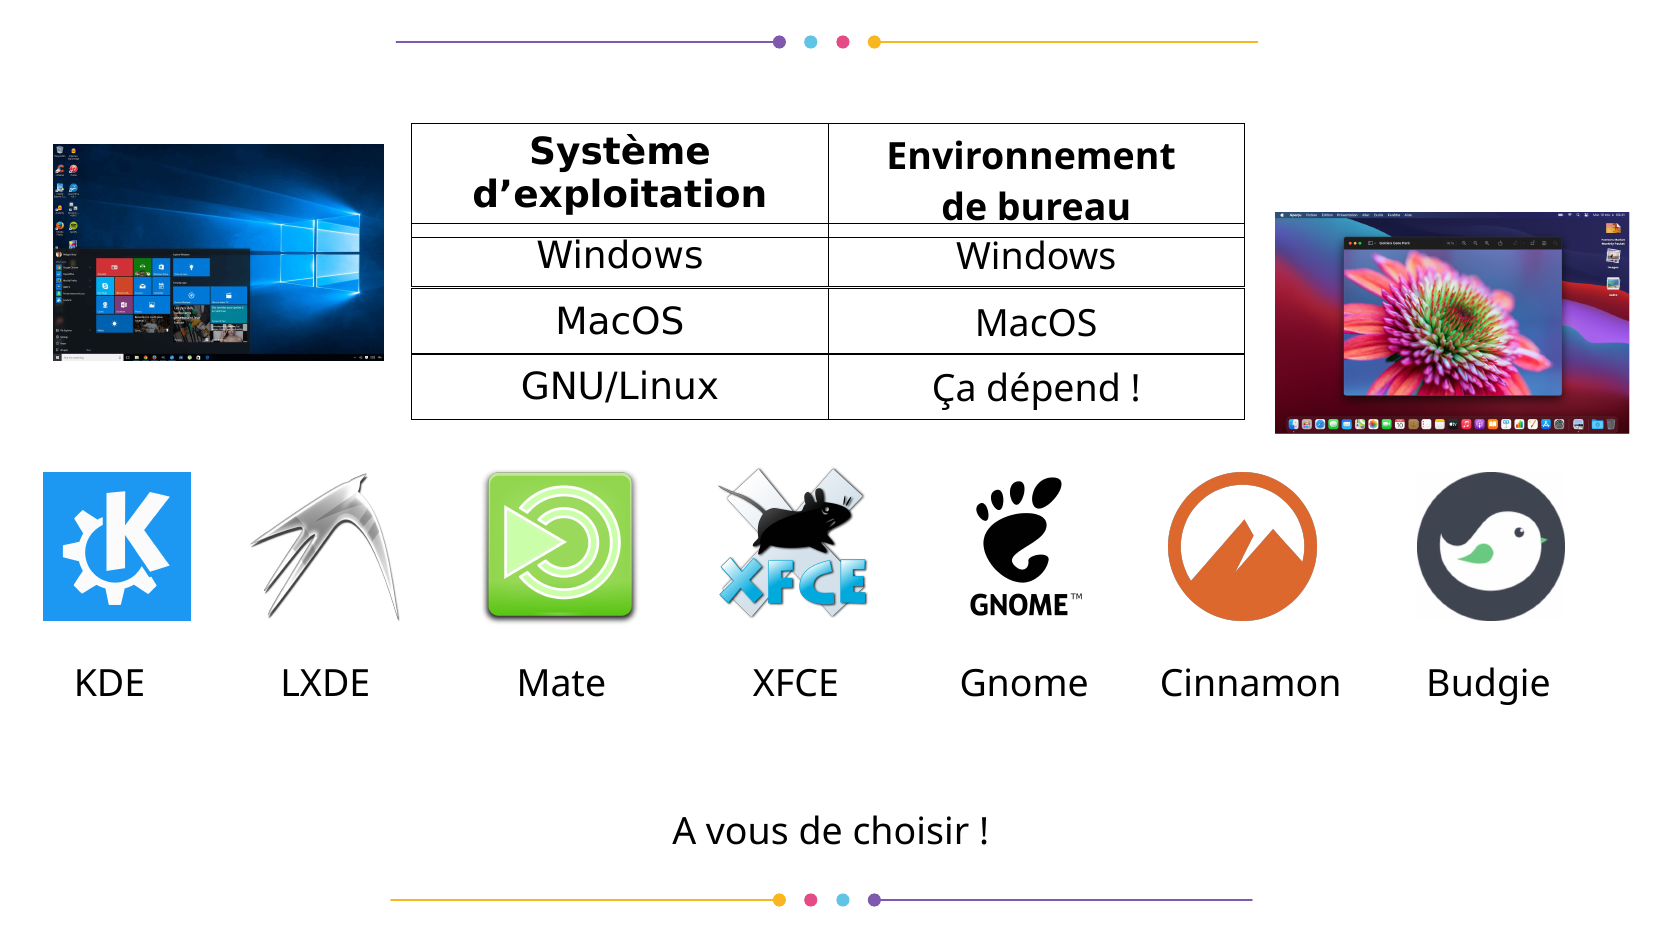

| Environnement de bureau | Système d’exploitation |
| --- | --- |
| Windows | Windows |
| --- | --- |
| MacOS | MacOS |
| --- | --- |
| Ça dépend ! | GNU/Linux |
| --- | --- |
KDE
LXDE
Mate
XFCE
Gnome
Cinnamon
Budgie
A vous de choisir !